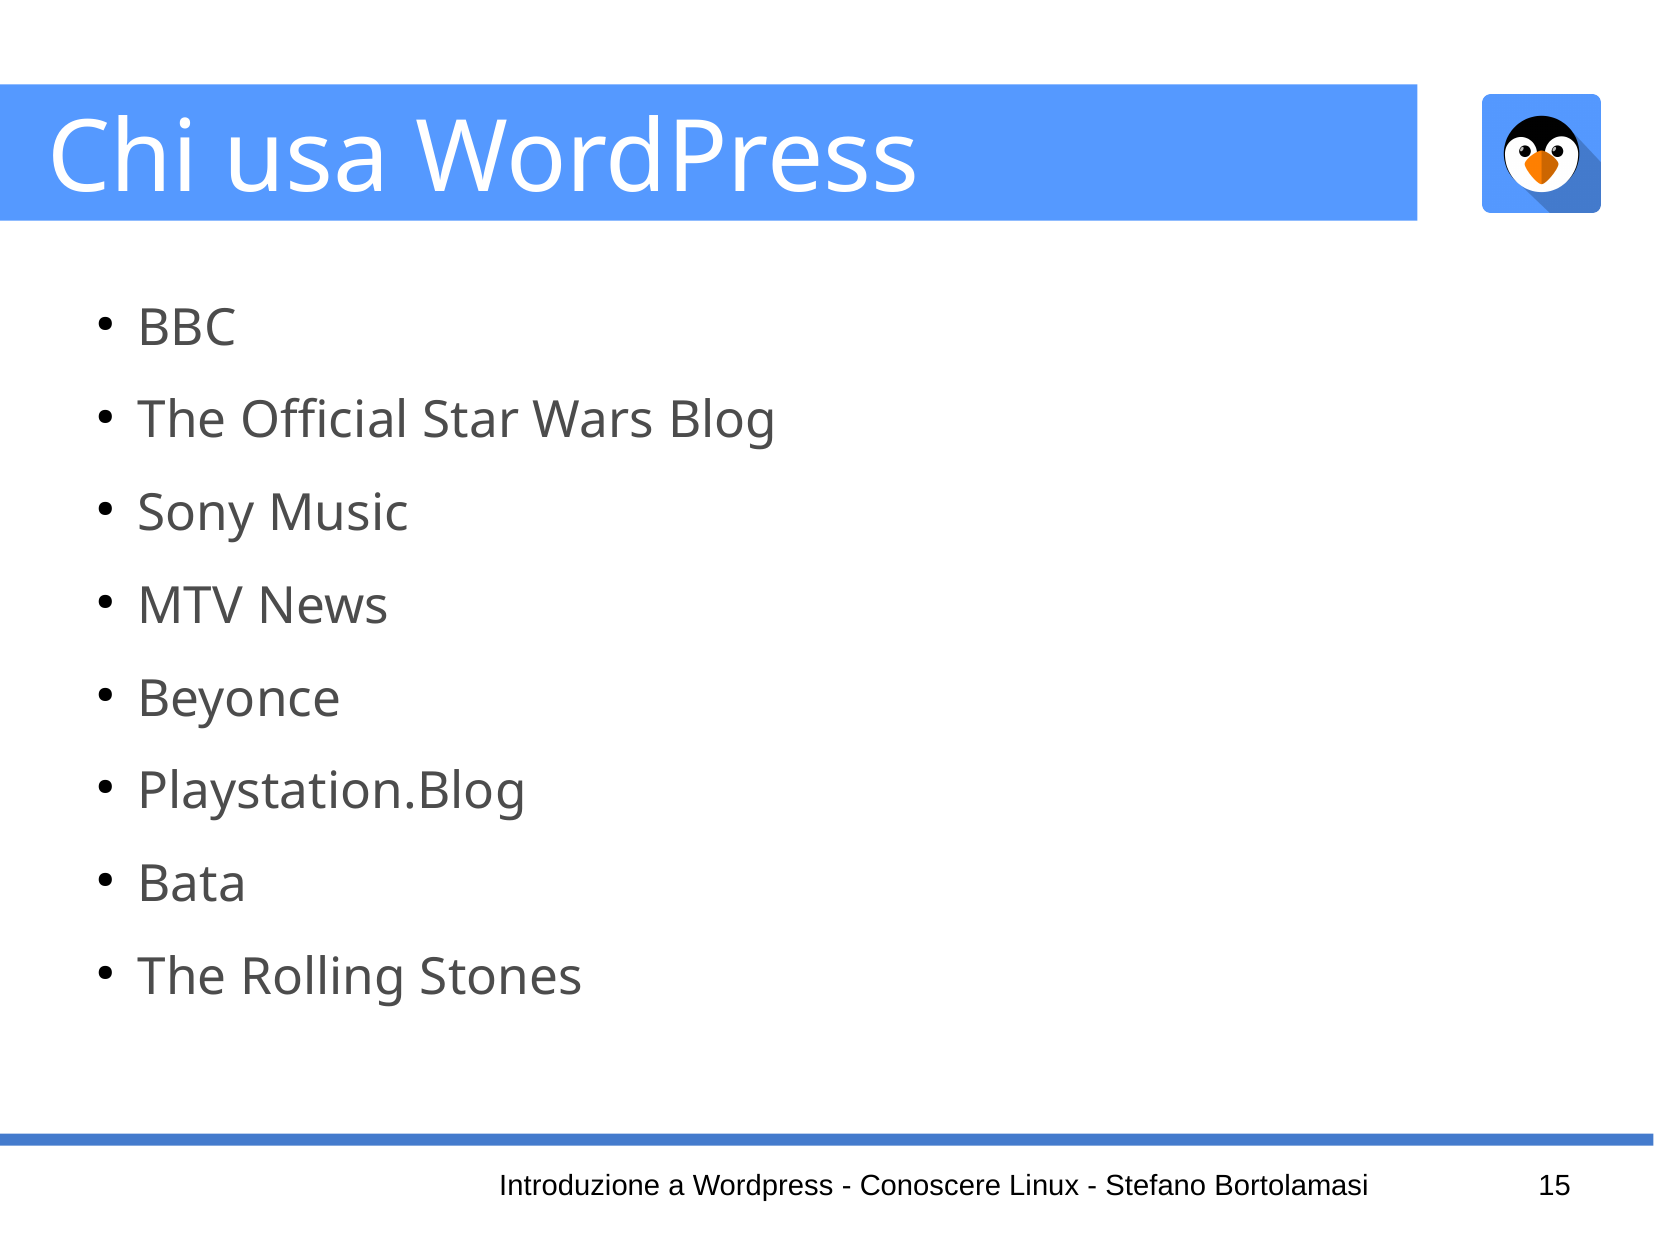

# Chi usa WordPress
BBC
The Official Star Wars Blog
Sony Music
MTV News
Beyonce
Playstation.Blog
Bata
The Rolling Stones
Introduzione a Wordpress - Conoscere Linux - Stefano Bortolamasi
15